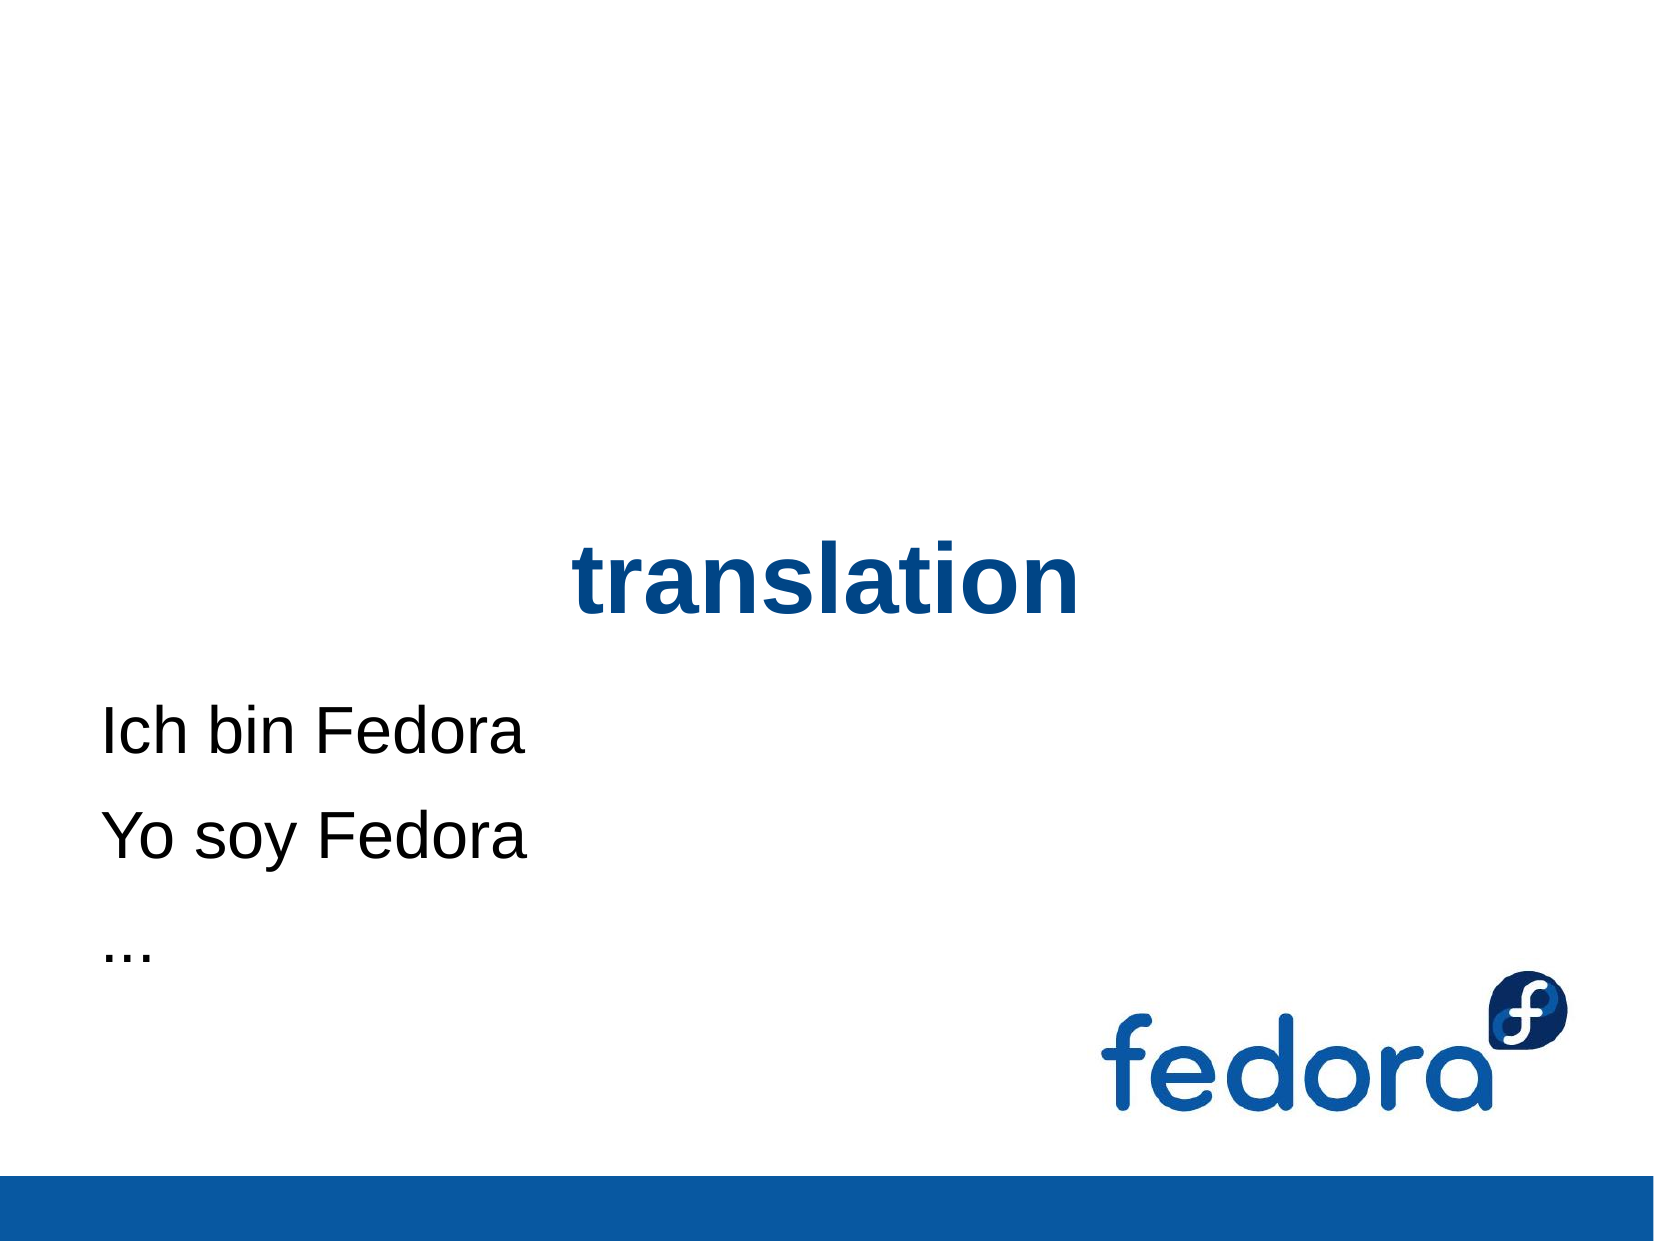

# translation
Ich bin Fedora
Yo soy Fedora
...